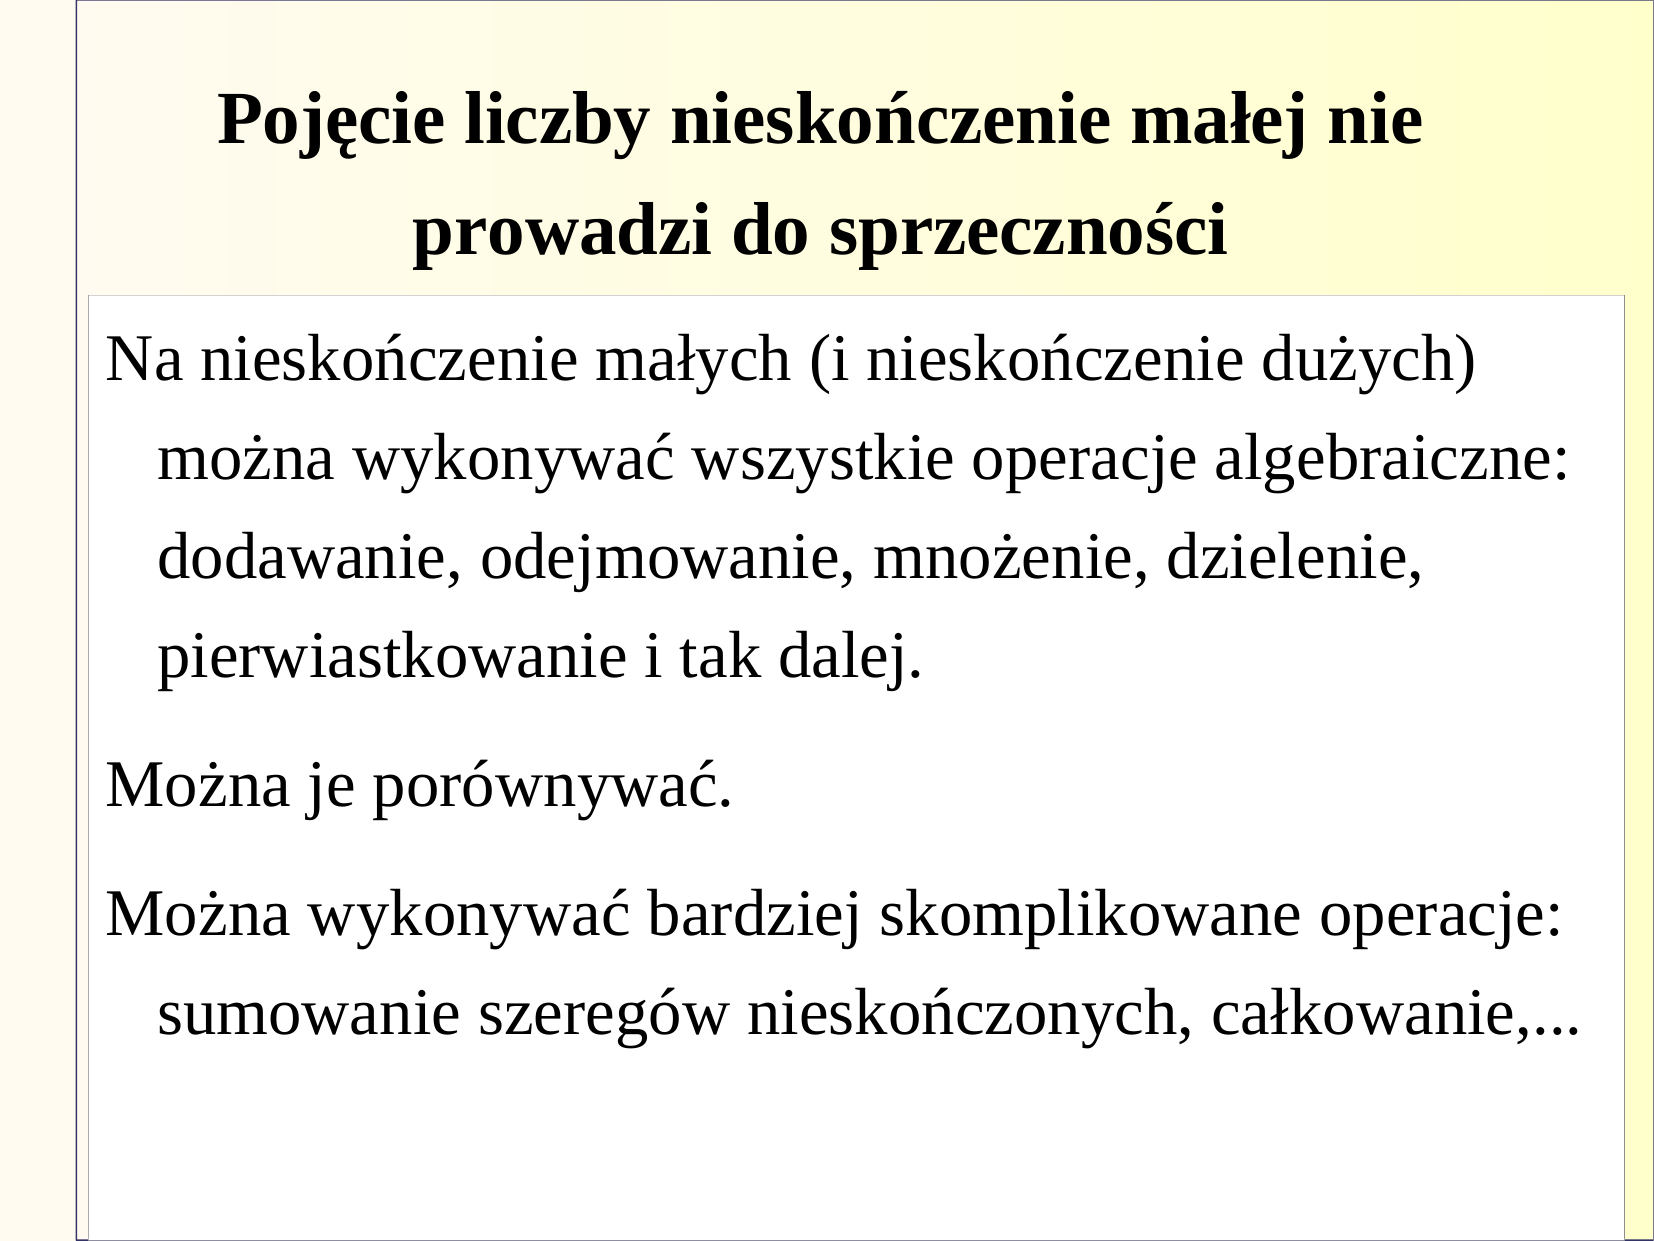

# Pojęcie liczby nieskończenie małej nie prowadzi do sprzeczności
Na nieskończenie małych (i nieskończenie dużych) można wykonywać wszystkie operacje algebraiczne: dodawanie, odejmowanie, mnożenie, dzielenie, pierwiastkowanie i tak dalej.
Można je porównywać.
Można wykonywać bardziej skomplikowane operacje: sumowanie szeregów nieskończonych, całkowanie,...